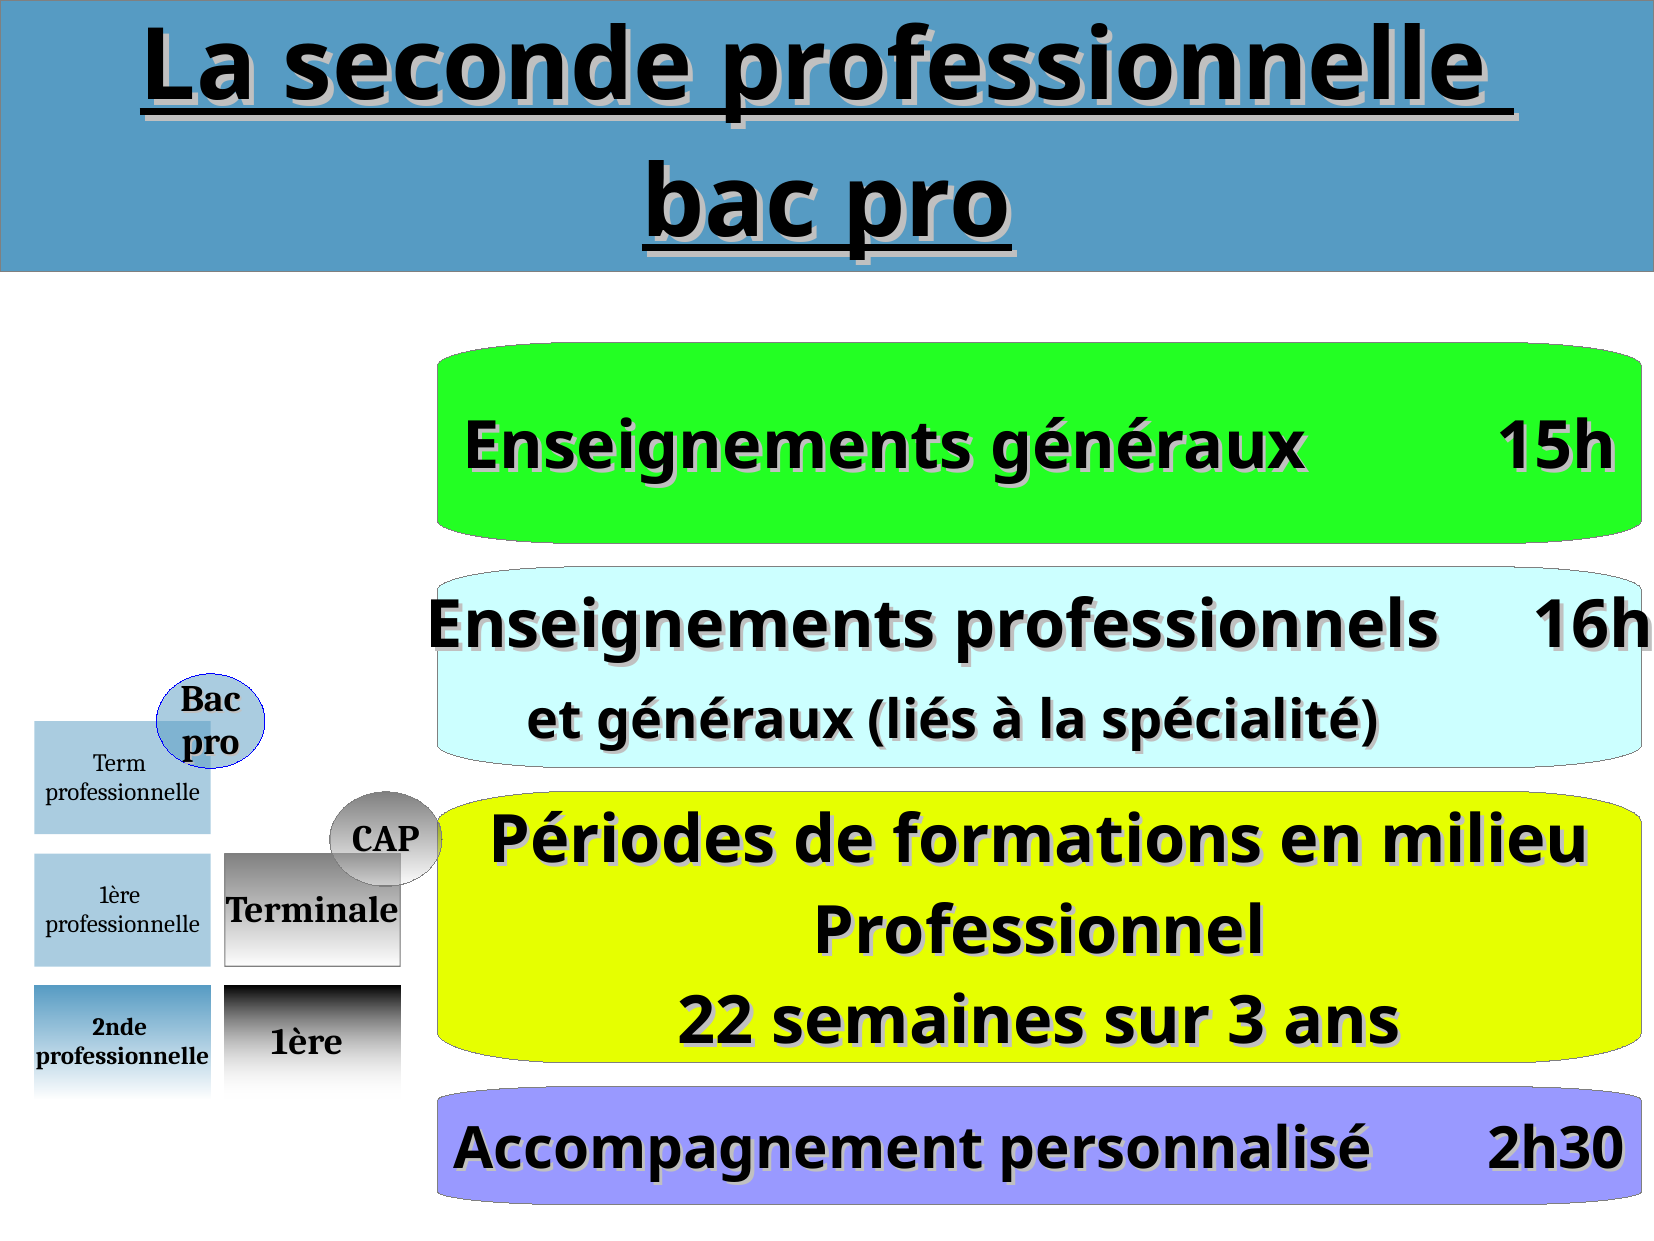

# La seconde professionnelle bac pro
Enseignements généraux			15h
Enseignements professionnels		16h
et généraux (liés à la spécialité)
Bac
pro
Term
professionnelle
Périodes de formations en milieu
Professionnel
22 semaines sur 3 ans
CAP
1ère
professionnelle
Terminale
2nde
professionnelle
1ère
Accompagnement personnalisé		2h30